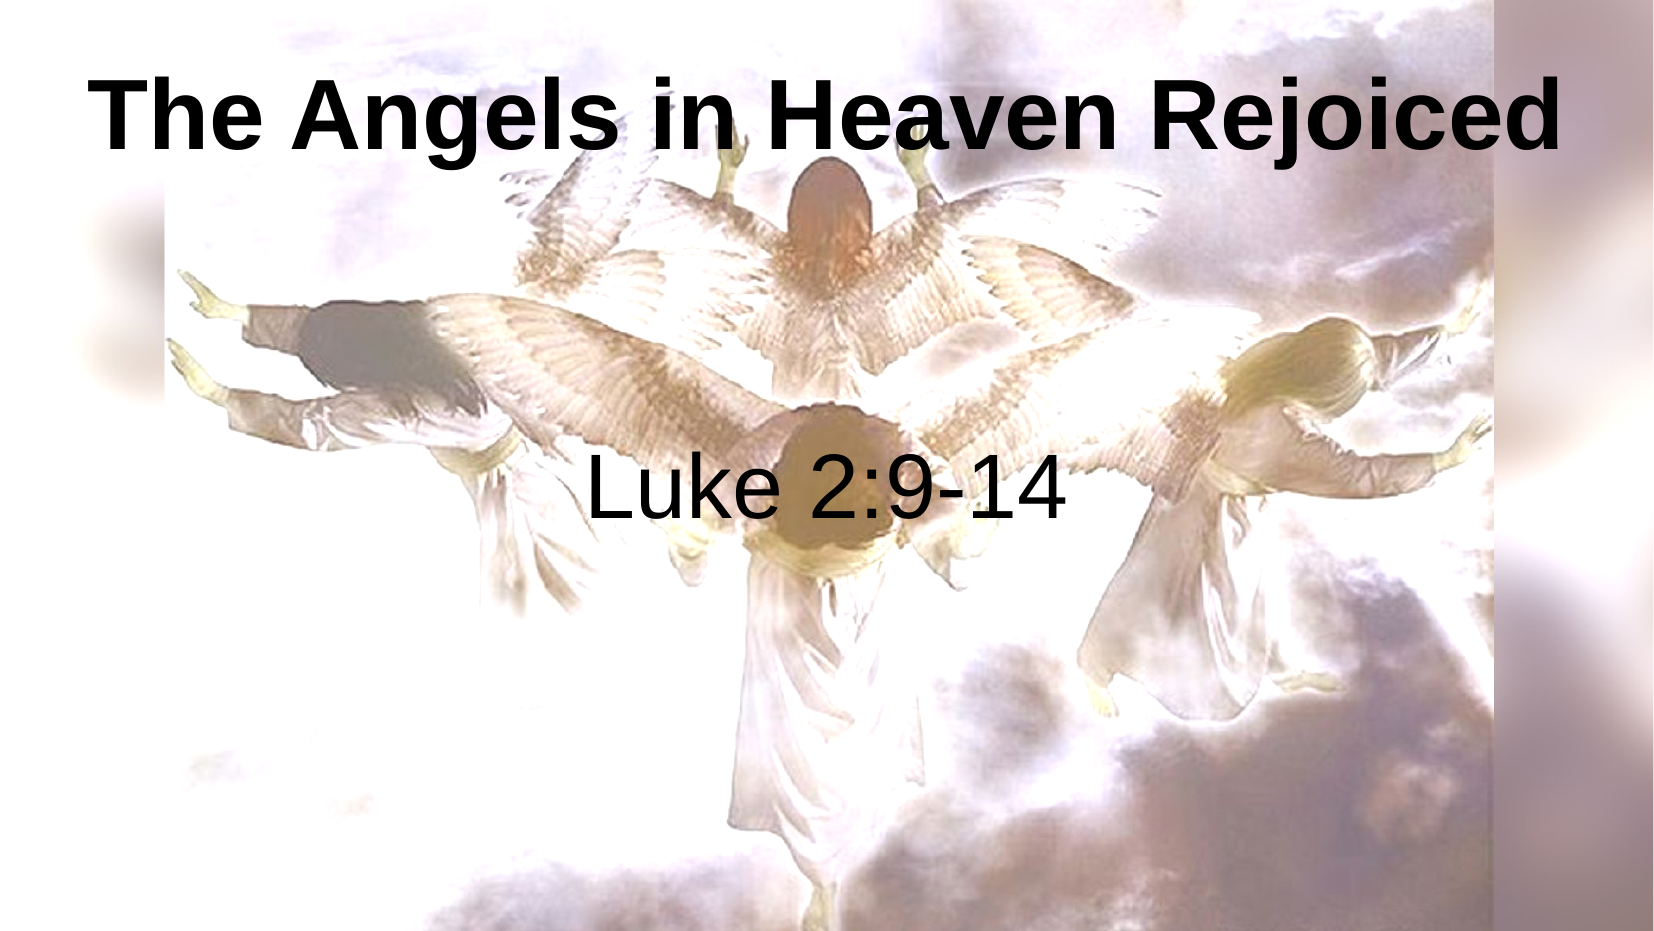

# The Angels in Heaven Rejoiced
Luke 2:9-14